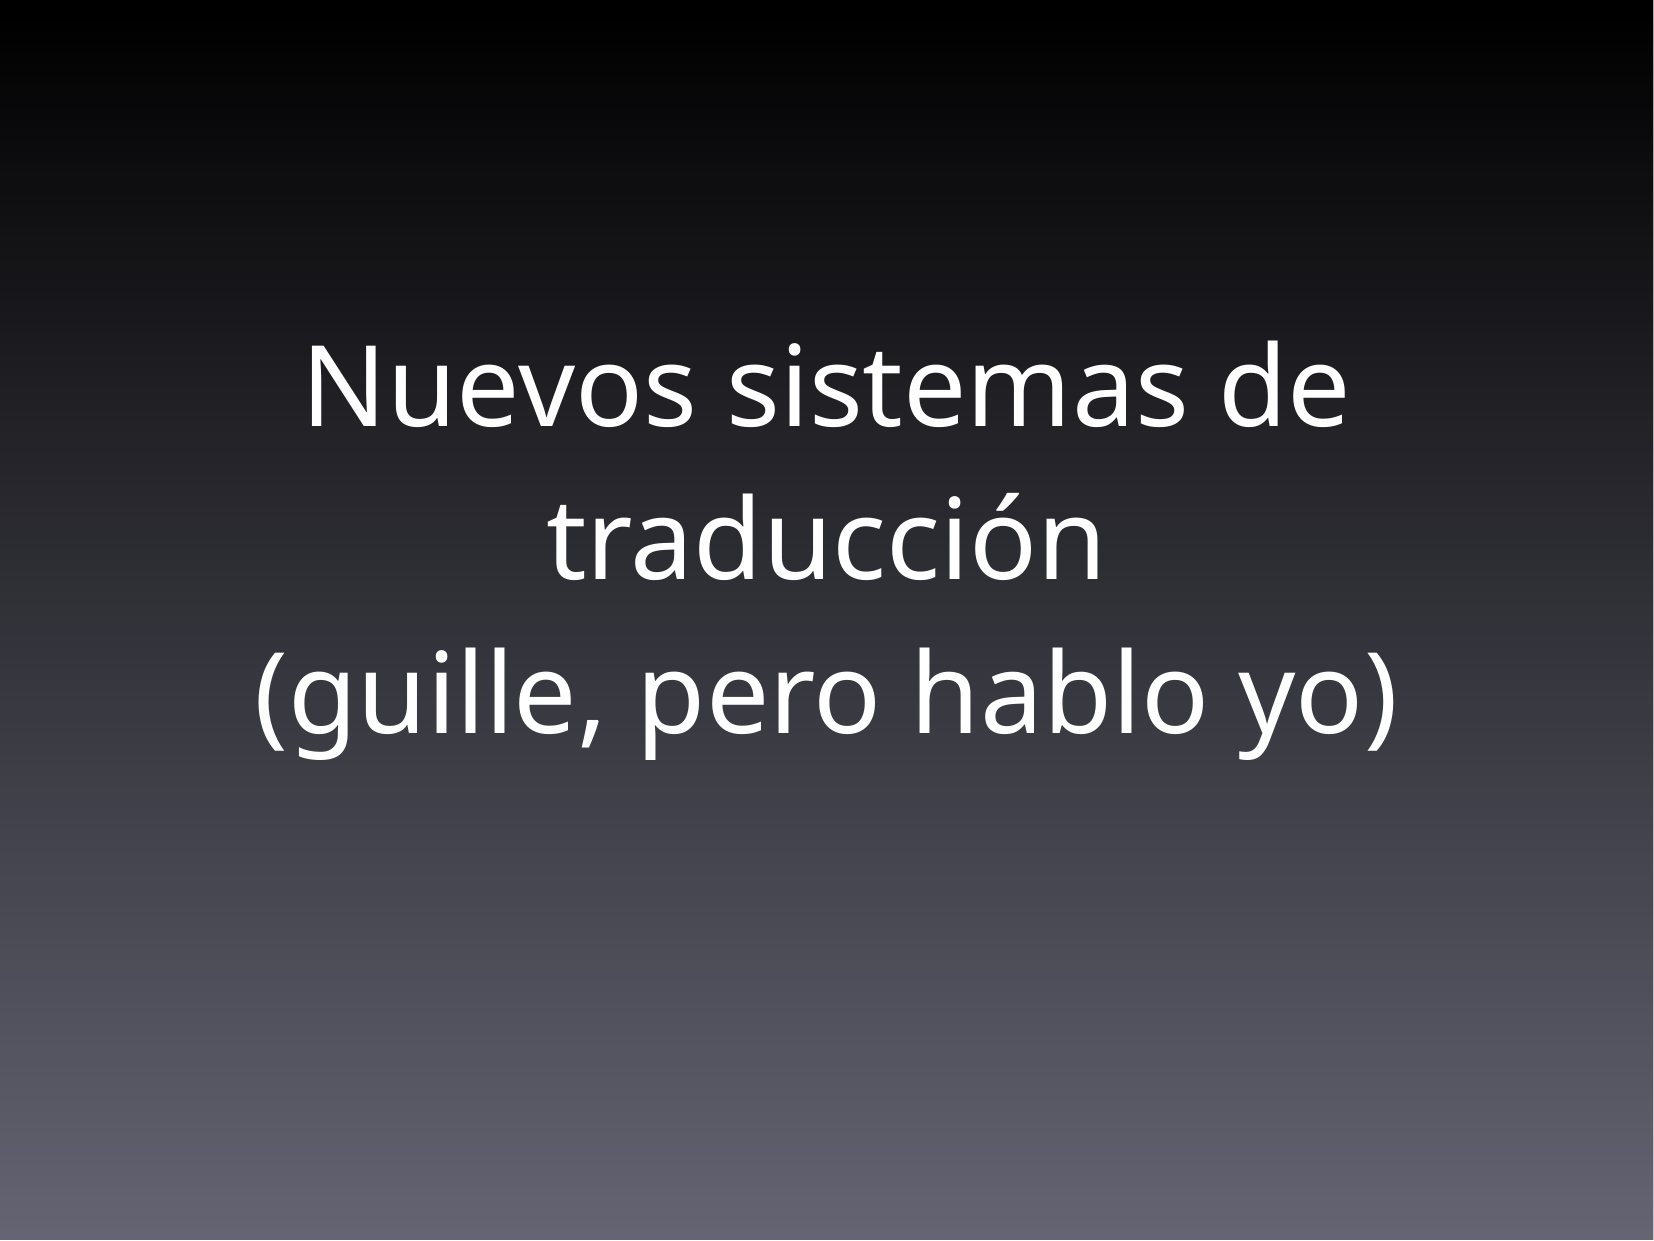

# Nuevos sistemas de traducción (guille, pero hablo yo)